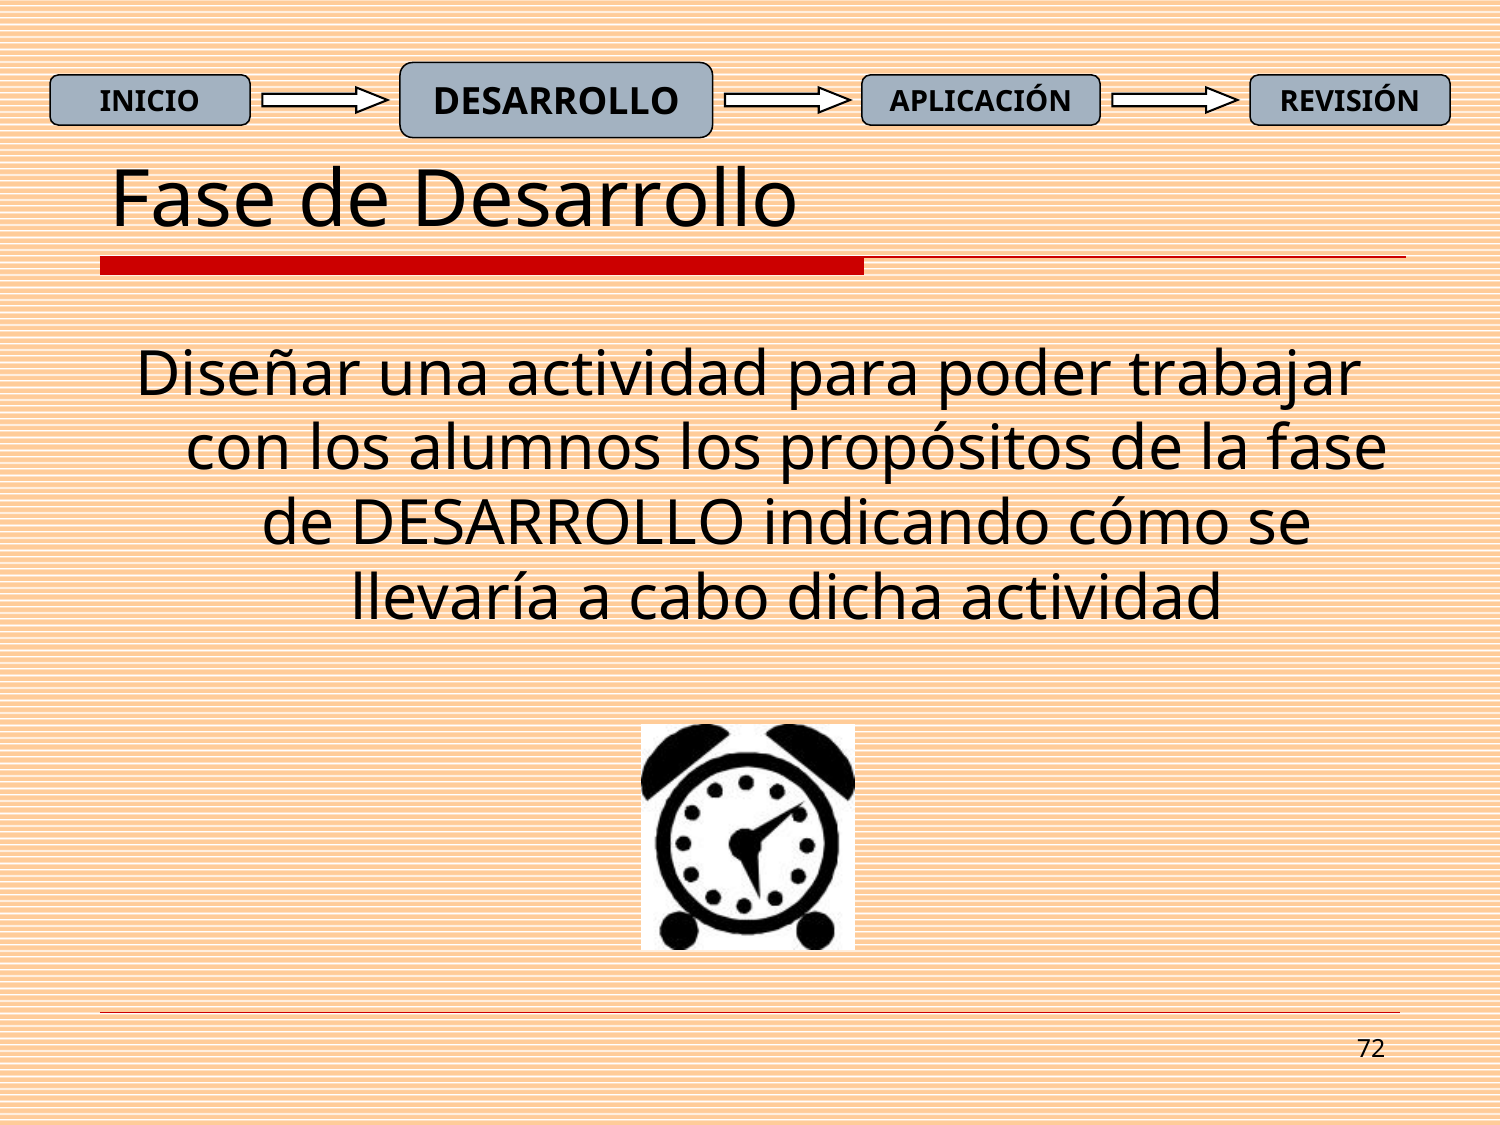

# Fase de Desarrollo
DESARROLLO
INICIO
APLICACIÓN
REVISIÓN
Diseñar una actividad para poder trabajar con los alumnos los propósitos de la fase de DESARROLLO indicando cómo se llevaría a cabo dicha actividad